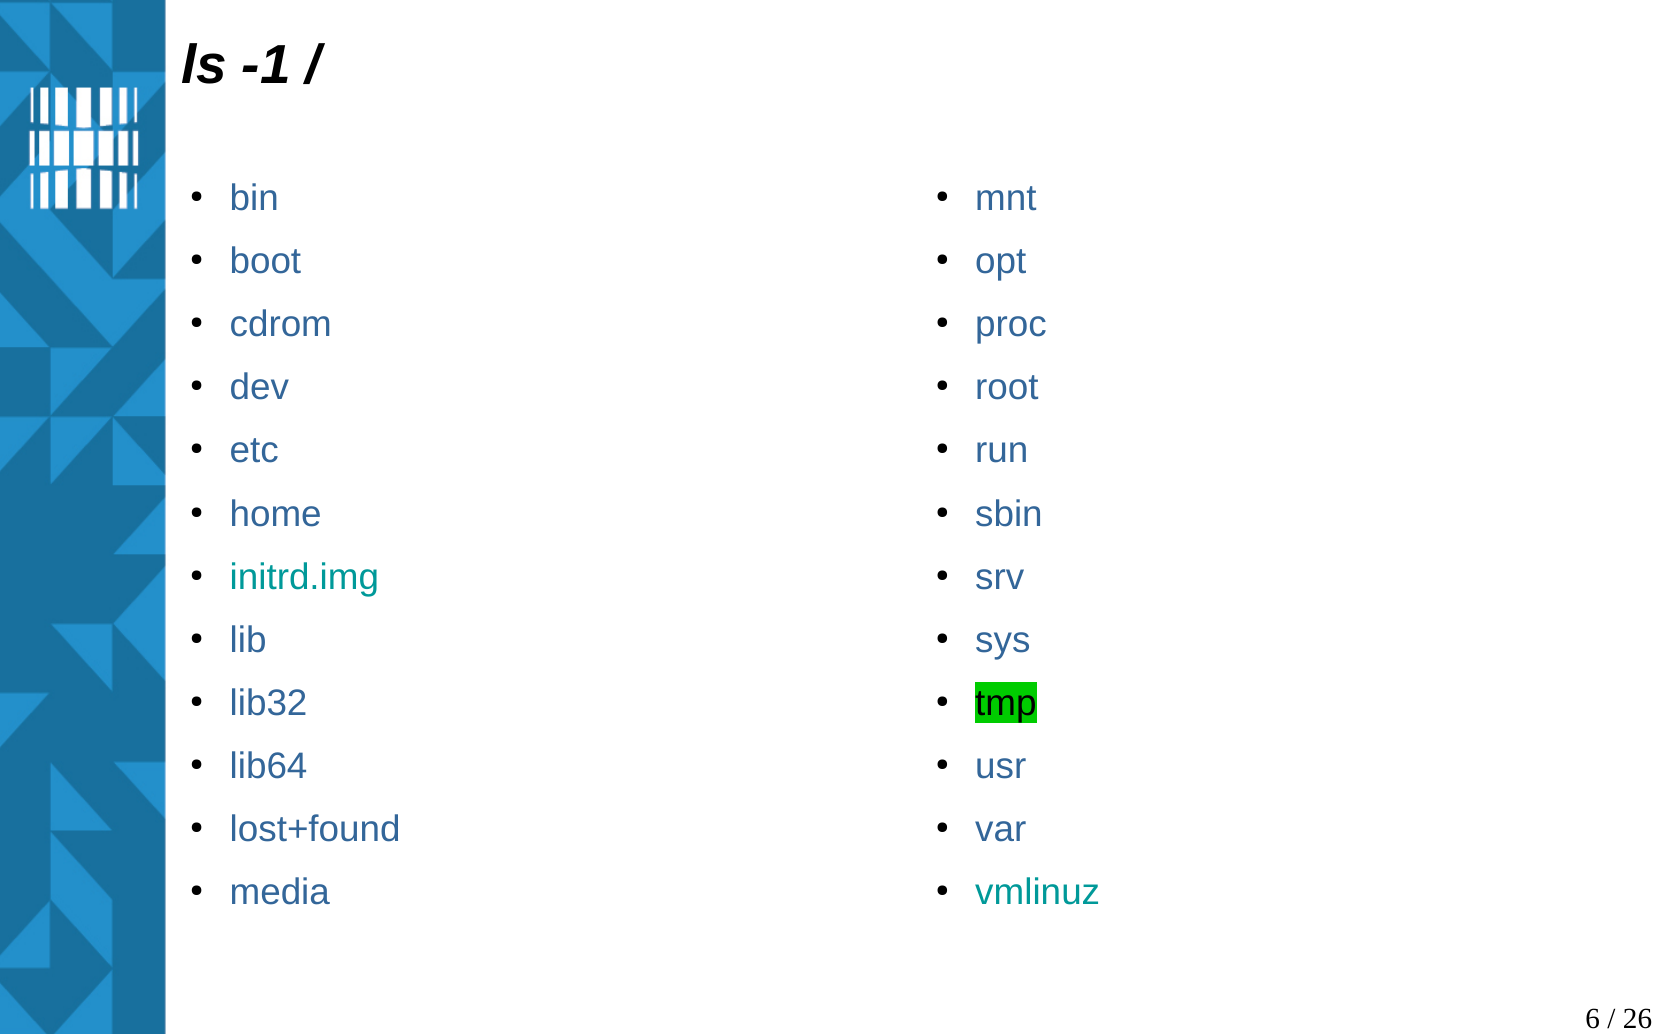

# ls -1 /
bin
boot
cdrom
dev
etc
home
initrd.img
lib
lib32
lib64
lost+found
media
mnt
opt
proc
root
run
sbin
srv
sys
tmp
usr
var
vmlinuz
6